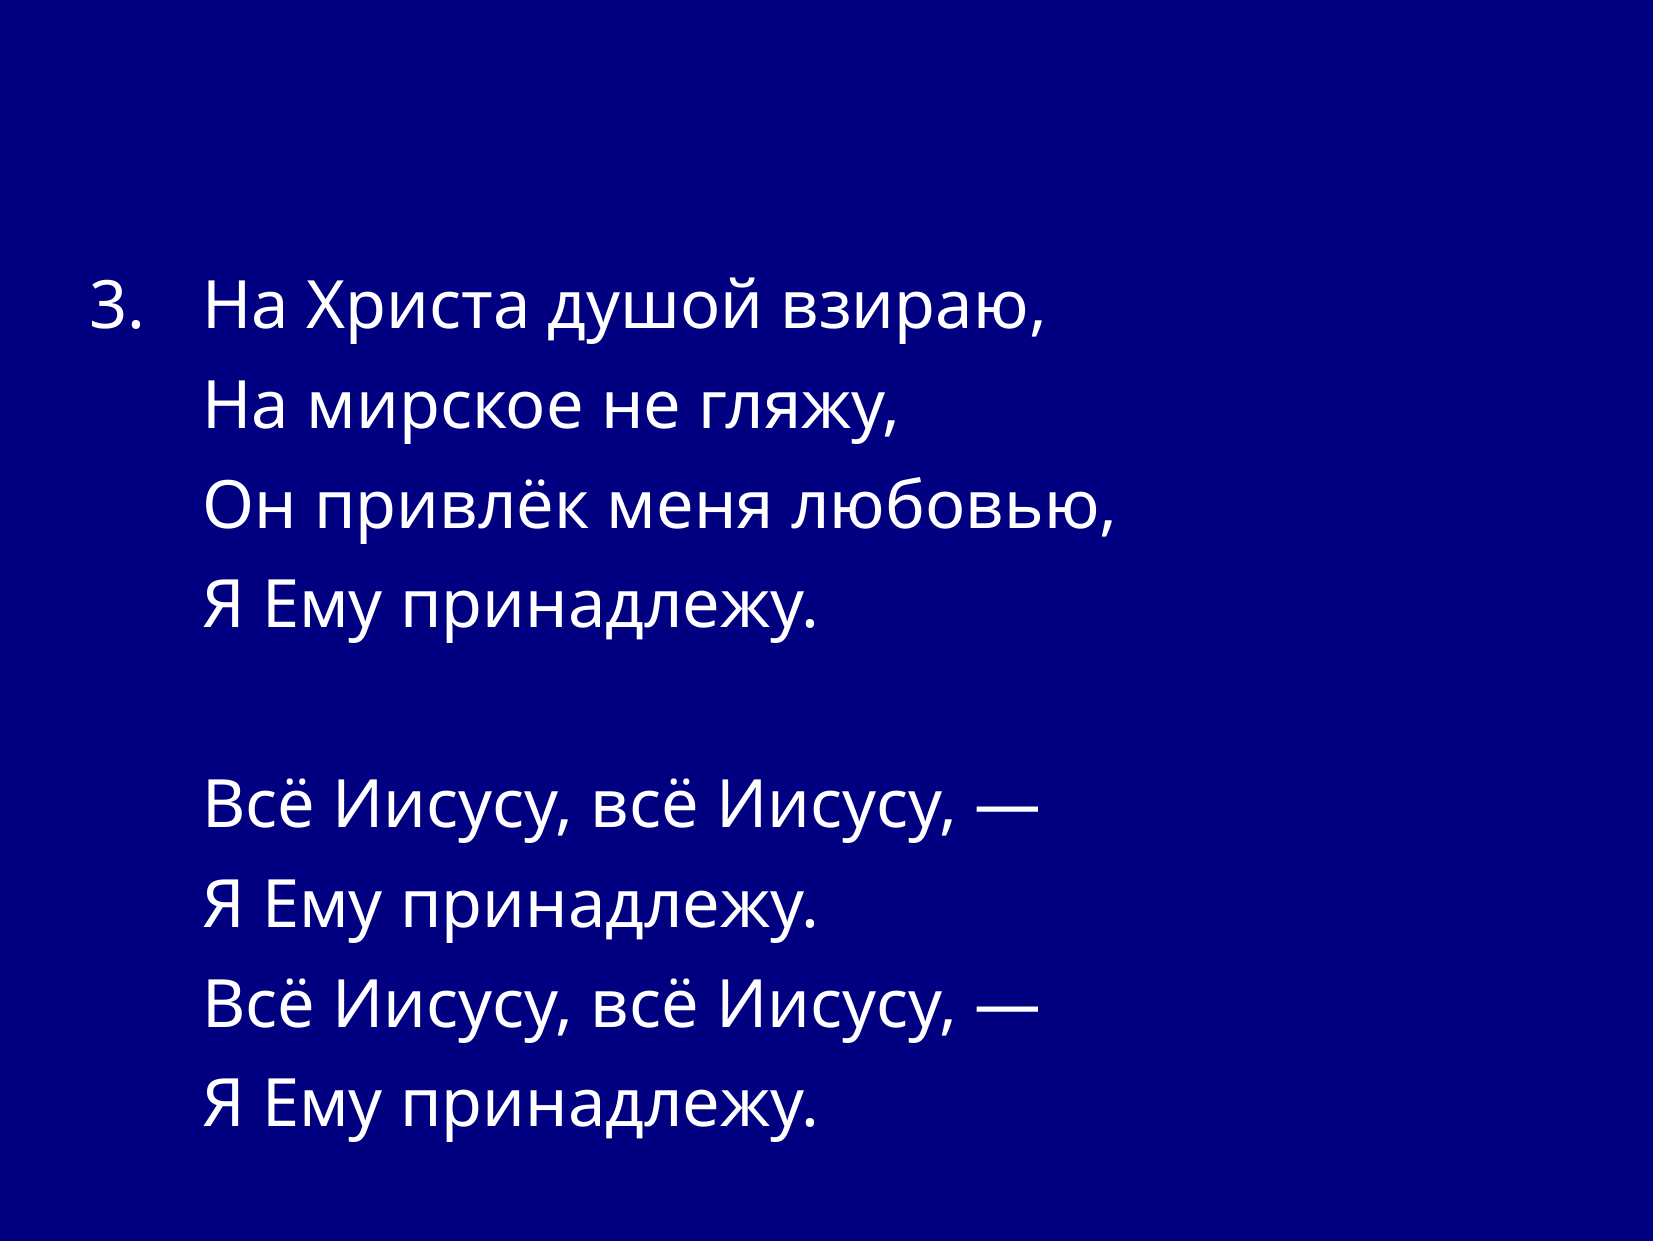

3.	На Христа душой взираю,
	На мирское не гляжу,
	Он привлёк меня любовью,
	Я Ему принадлежу.
	Всё Иисусу, всё Иисусу, —
	Я Ему принадлежу.
	Всё Иисусу, всё Иисусу, —
	Я Ему принадлежу.